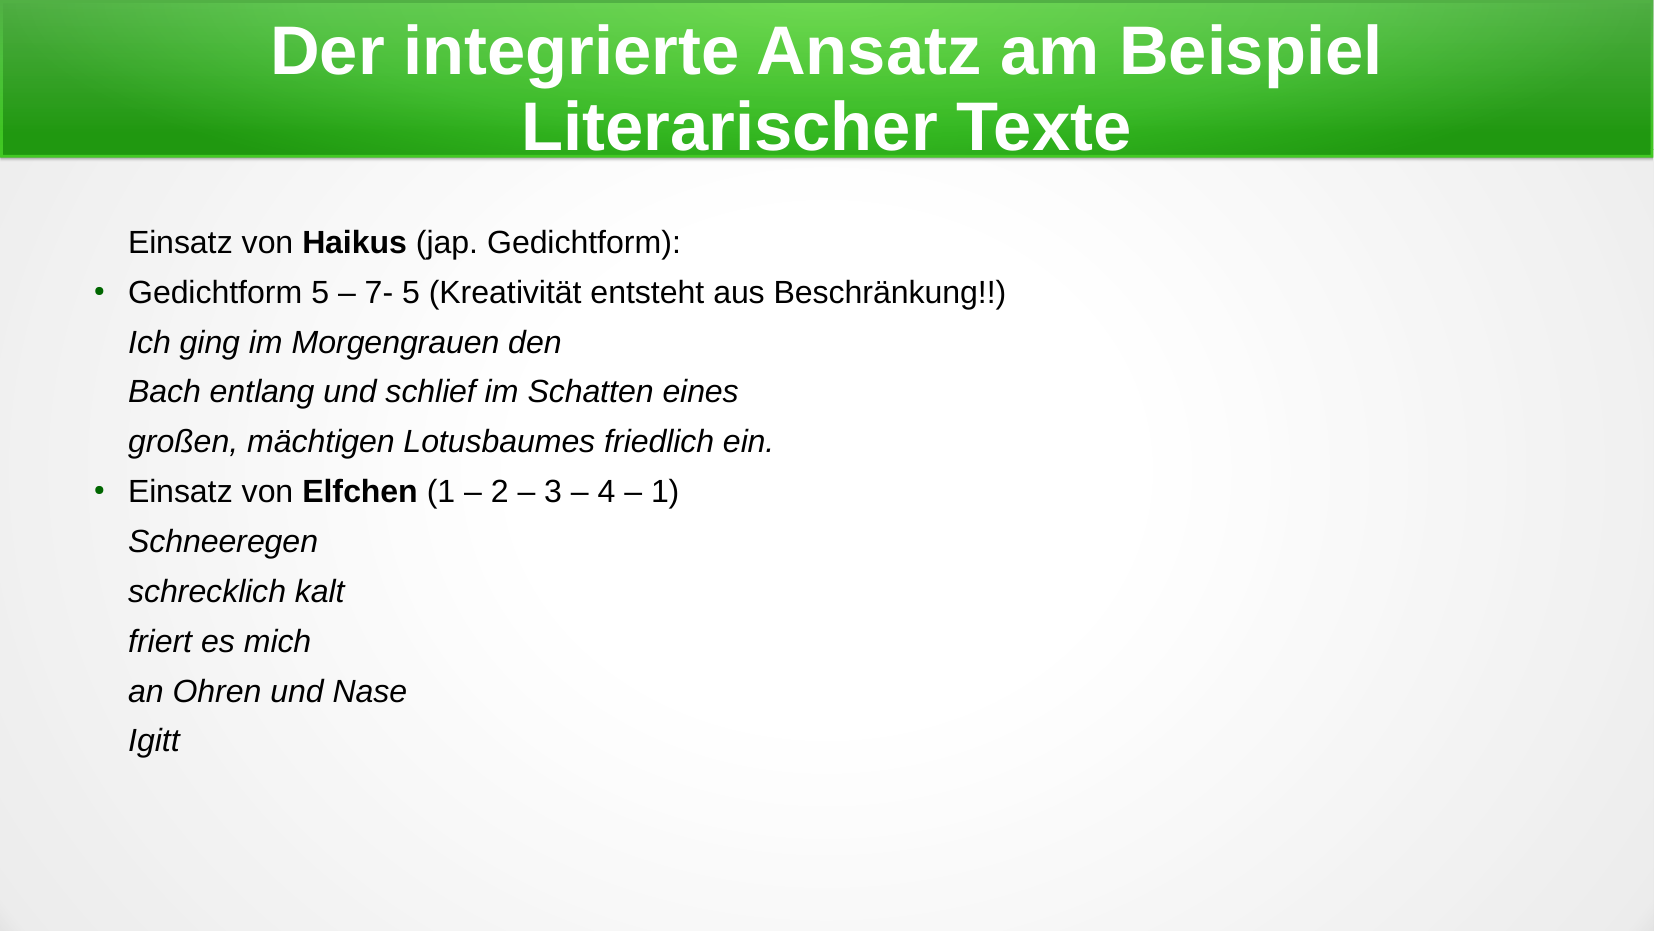

# Der integrierte Ansatz am Beispiel Literarischer Texte
Einsatz von Haikus (jap. Gedichtform):
Gedichtform 5 – 7- 5 (Kreativität entsteht aus Beschränkung!!)
Ich ging im Morgengrauen den
Bach entlang und schlief im Schatten eines
großen, mächtigen Lotusbaumes friedlich ein.
Einsatz von Elfchen (1 – 2 – 3 – 4 – 1)
Schneeregen
schrecklich kalt
friert es mich
an Ohren und Nase
Igitt